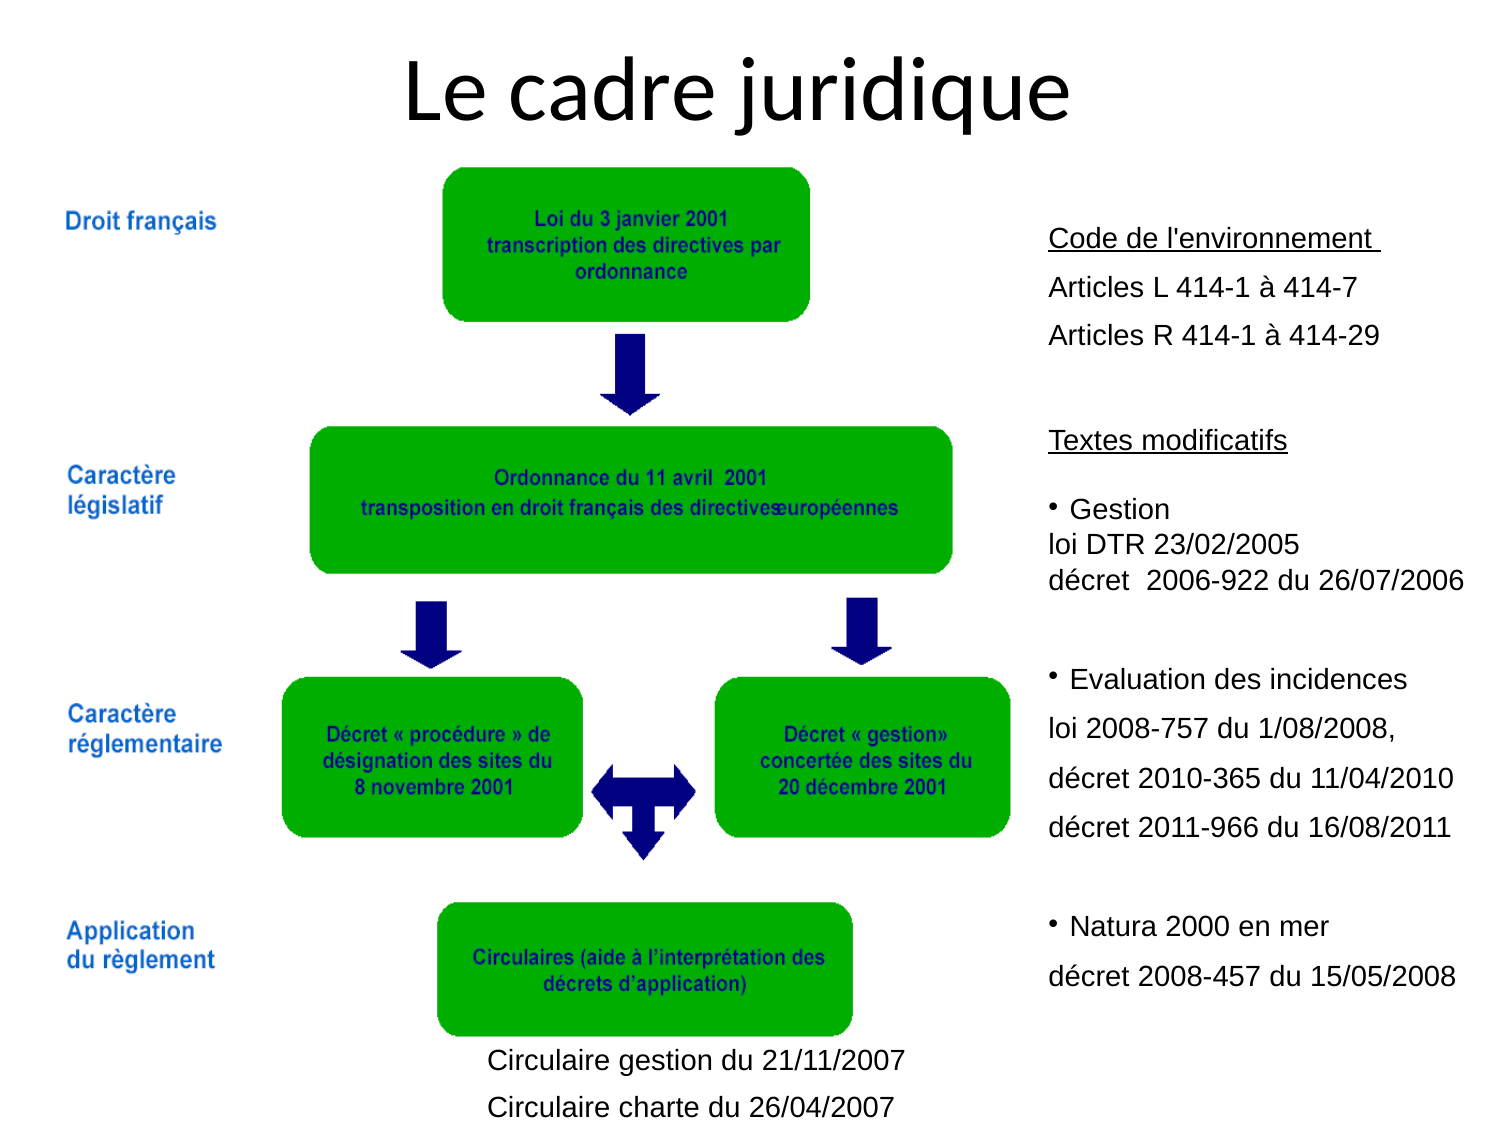

# Le cadre juridique
Code de l'environnement
Articles L 414-1 à 414-7
Articles R 414-1 à 414-29
Textes modificatifs
 Gestion
loi DTR 23/02/2005
décret 2006-922 du 26/07/2006
 Evaluation des incidences
loi 2008-757 du 1/08/2008,
décret 2010-365 du 11/04/2010
décret 2011-966 du 16/08/2011
 Natura 2000 en mer
décret 2008-457 du 15/05/2008
Circulaire gestion du 21/11/2007
Circulaire charte du 26/04/2007